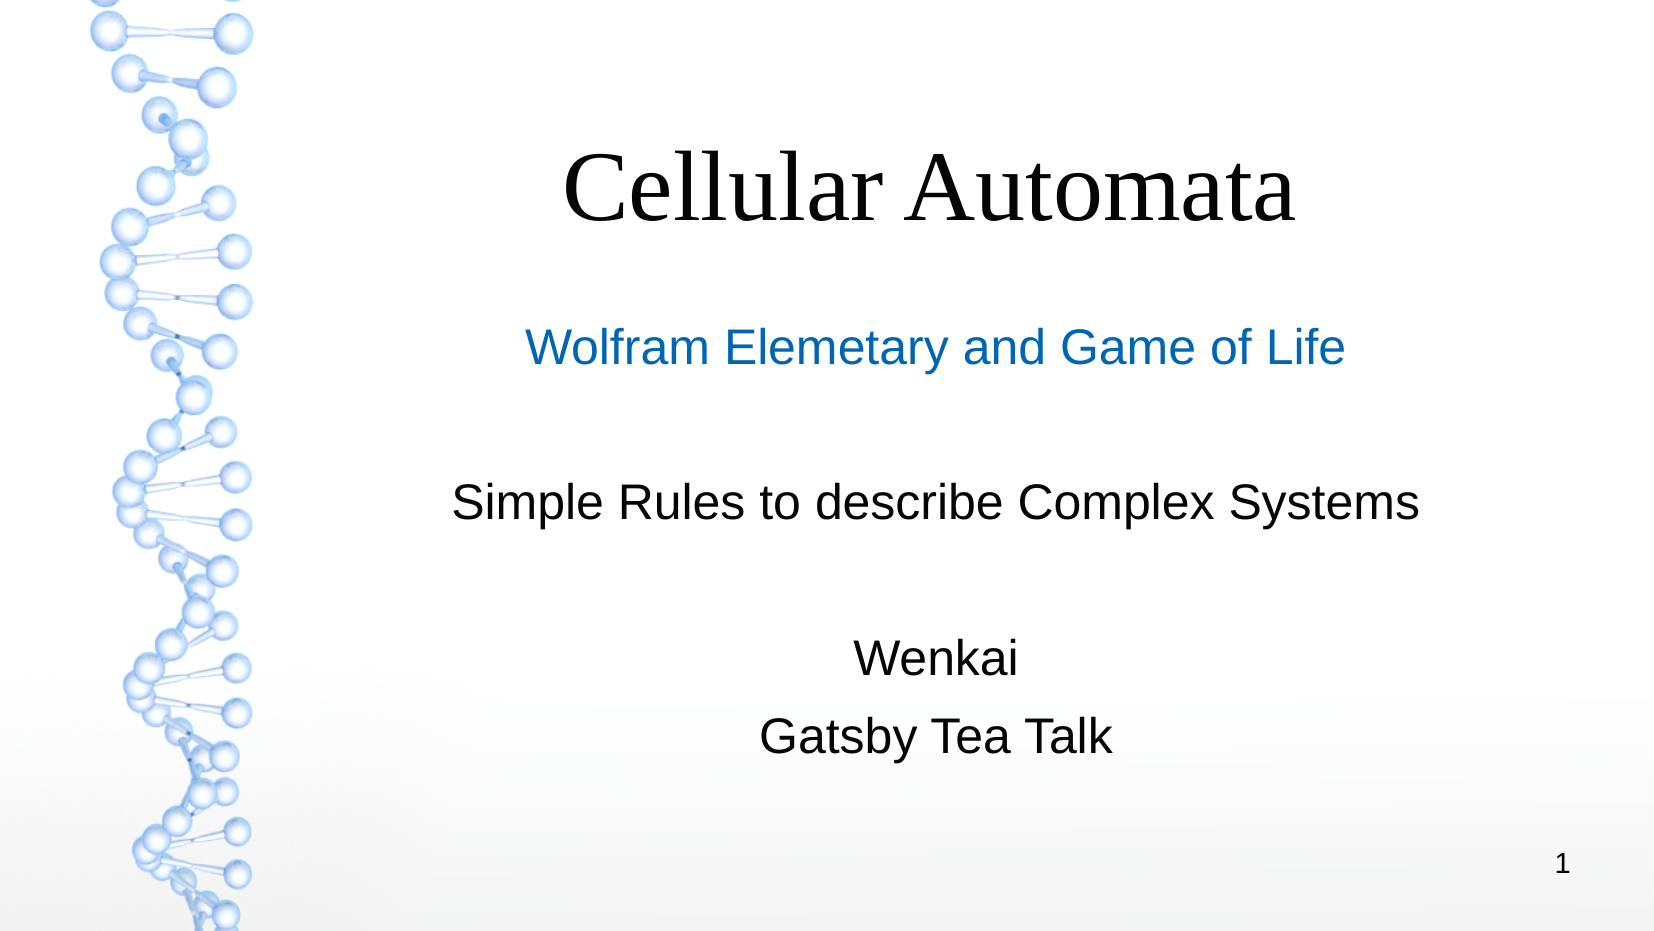

# Cellular Automata
Wolfram Elemetary and Game of Life
Simple Rules to describe Complex Systems
Wenkai
Gatsby Tea Talk
1